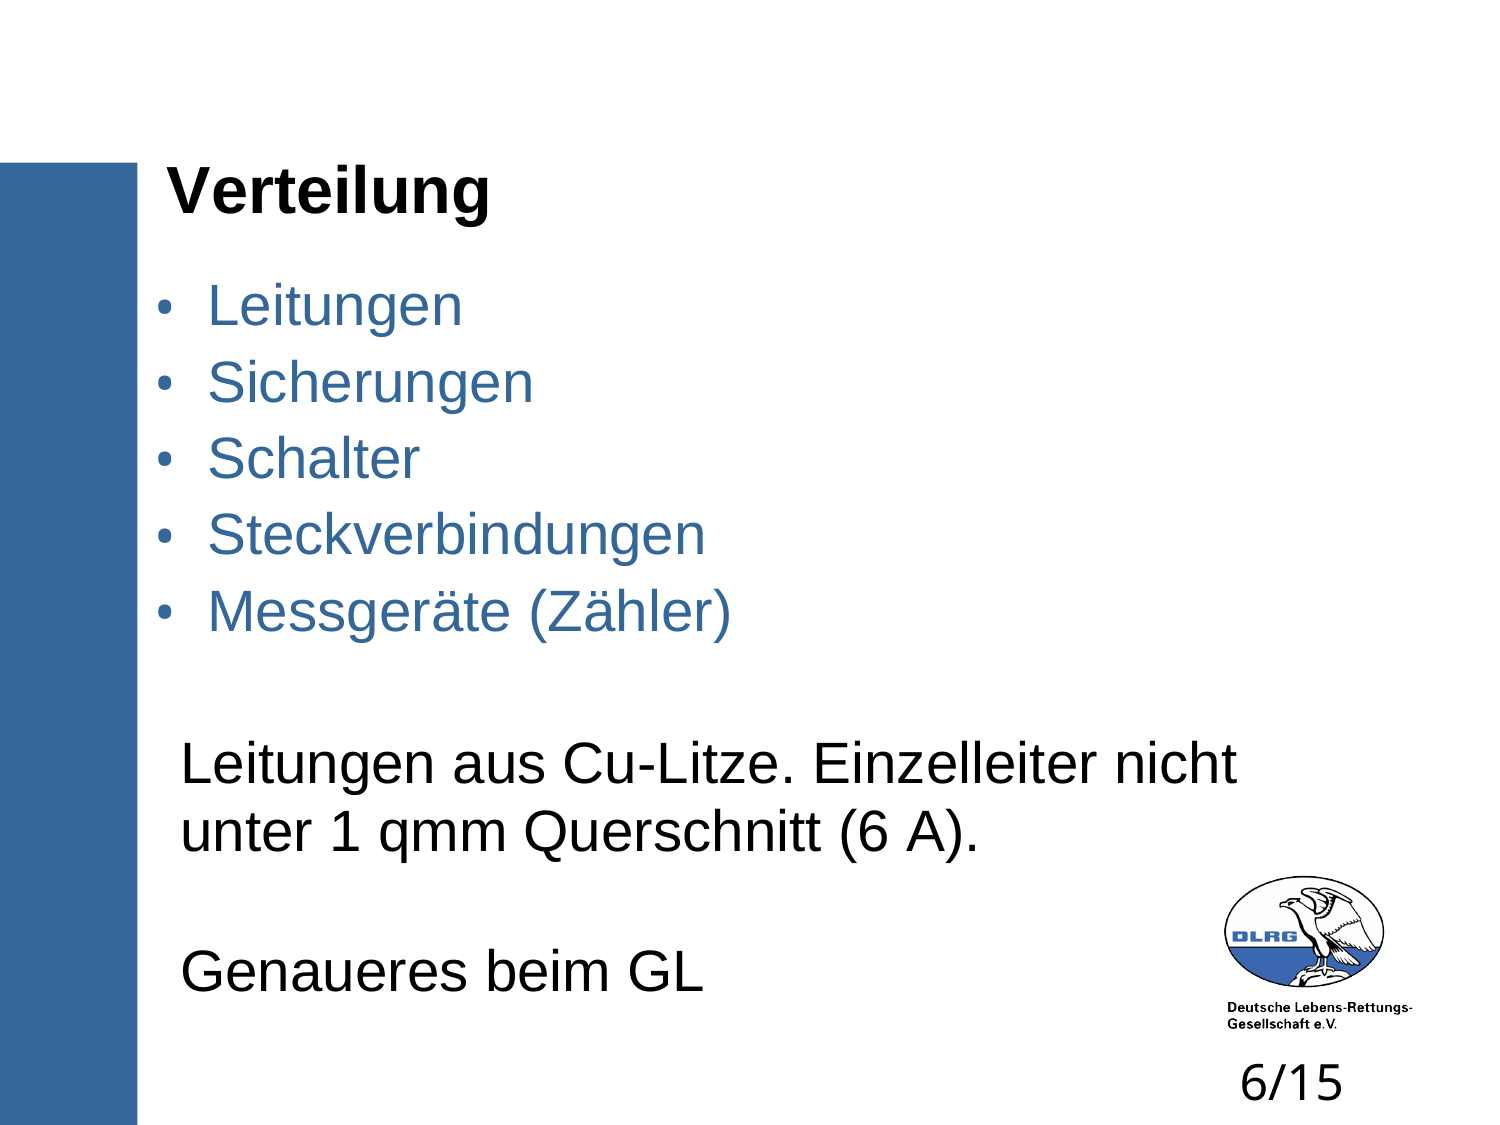

# Verteilung
Leitungen
Sicherungen
Schalter
Steckverbindungen
Messgeräte (Zähler)
Leitungen aus Cu-Litze. Einzelleiter nicht
unter 1 qmm Querschnitt (6 A).
Genaueres beim GL